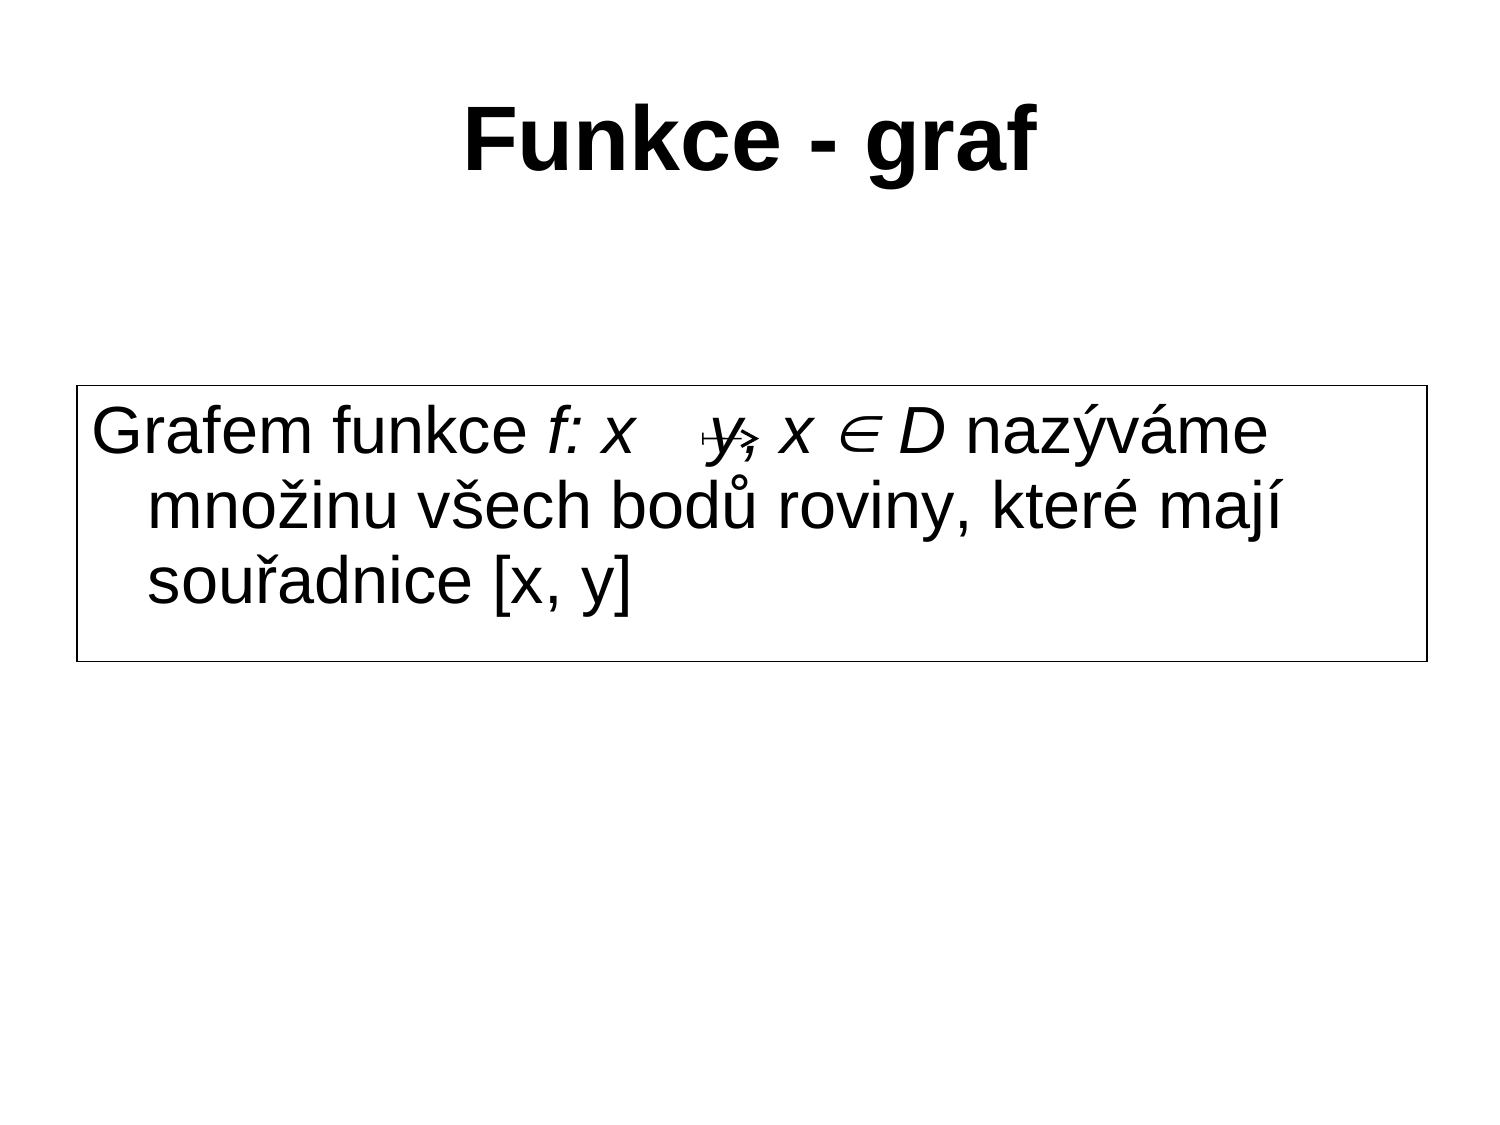

# Funkce - graf
Grafem funkce f: x y, x  D nazýváme množinu všech bodů roviny, které mají souřadnice [x, y]